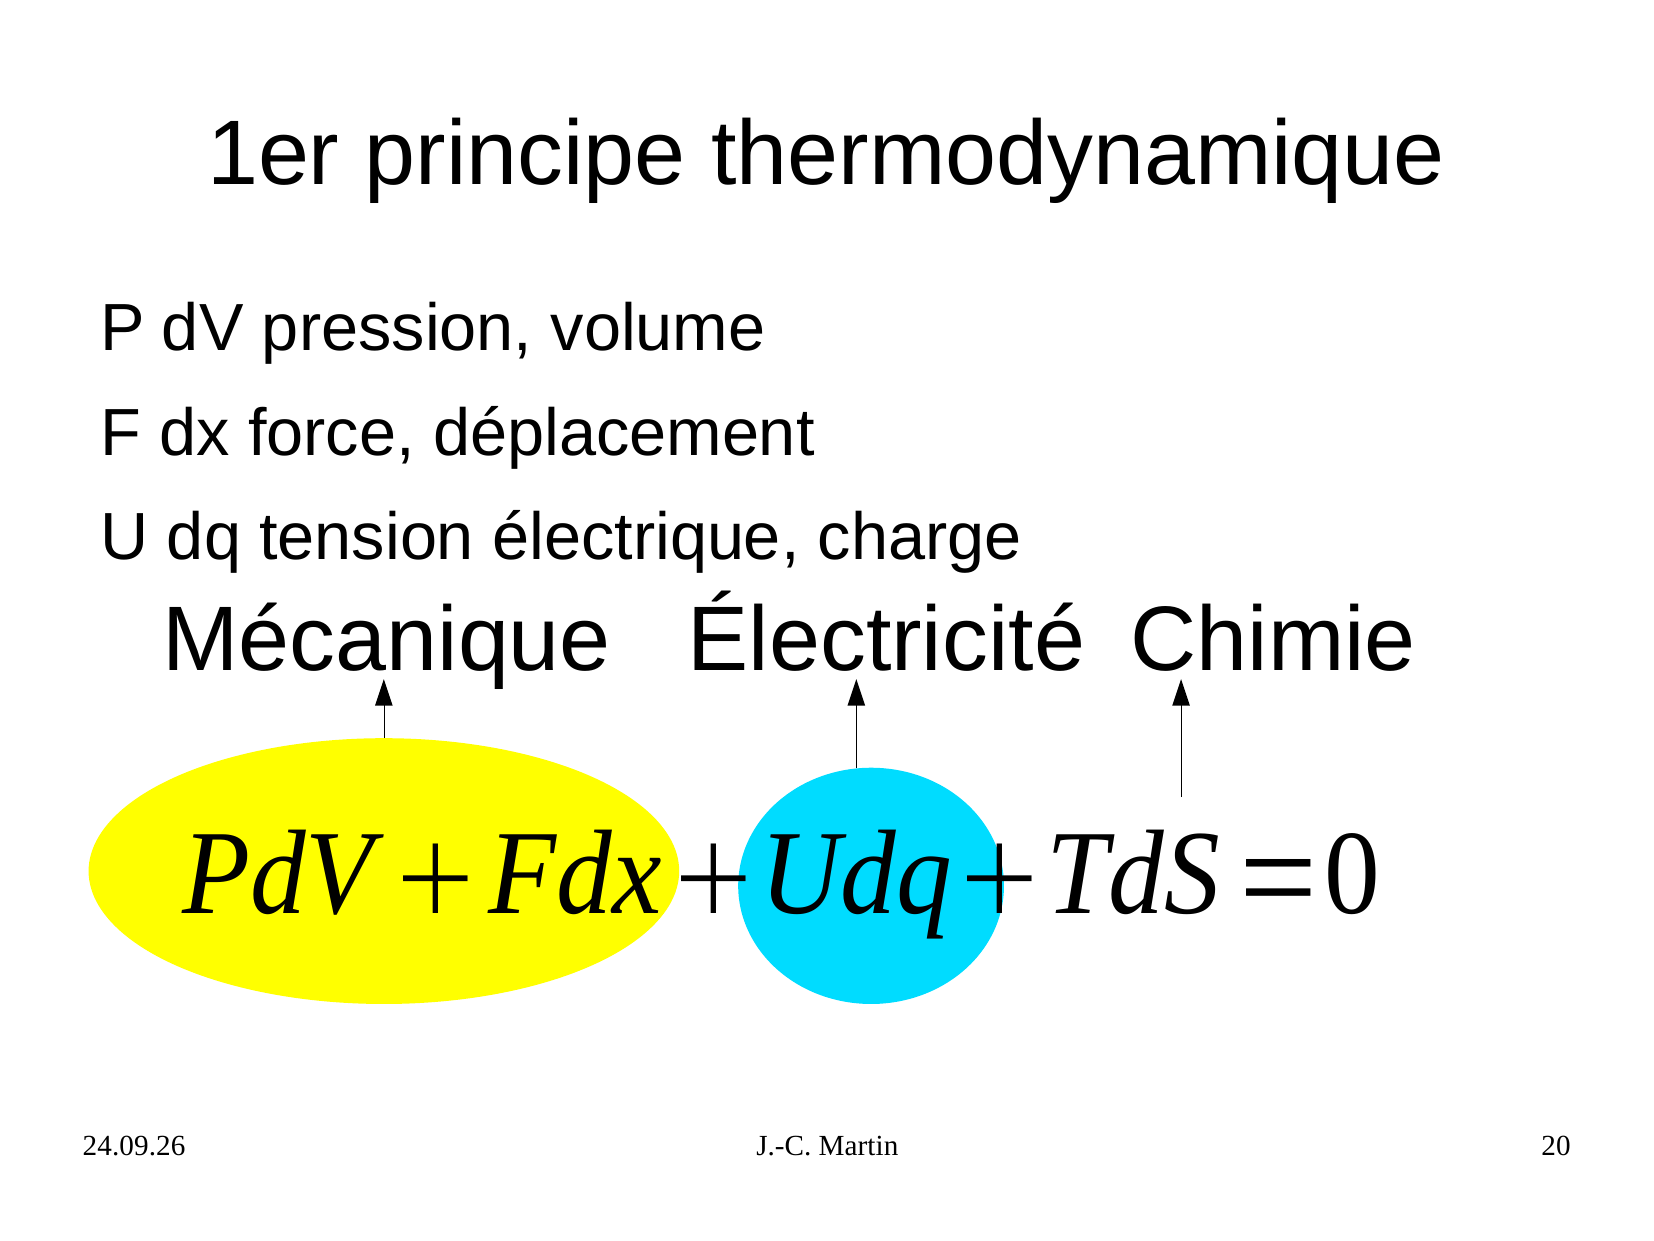

# 1er principe thermodynamique
P dV pression, volume
F dx force, déplacement
U dq tension électrique, charge
Mécanique
Électricité
Chimie
J.-C. Martin
20